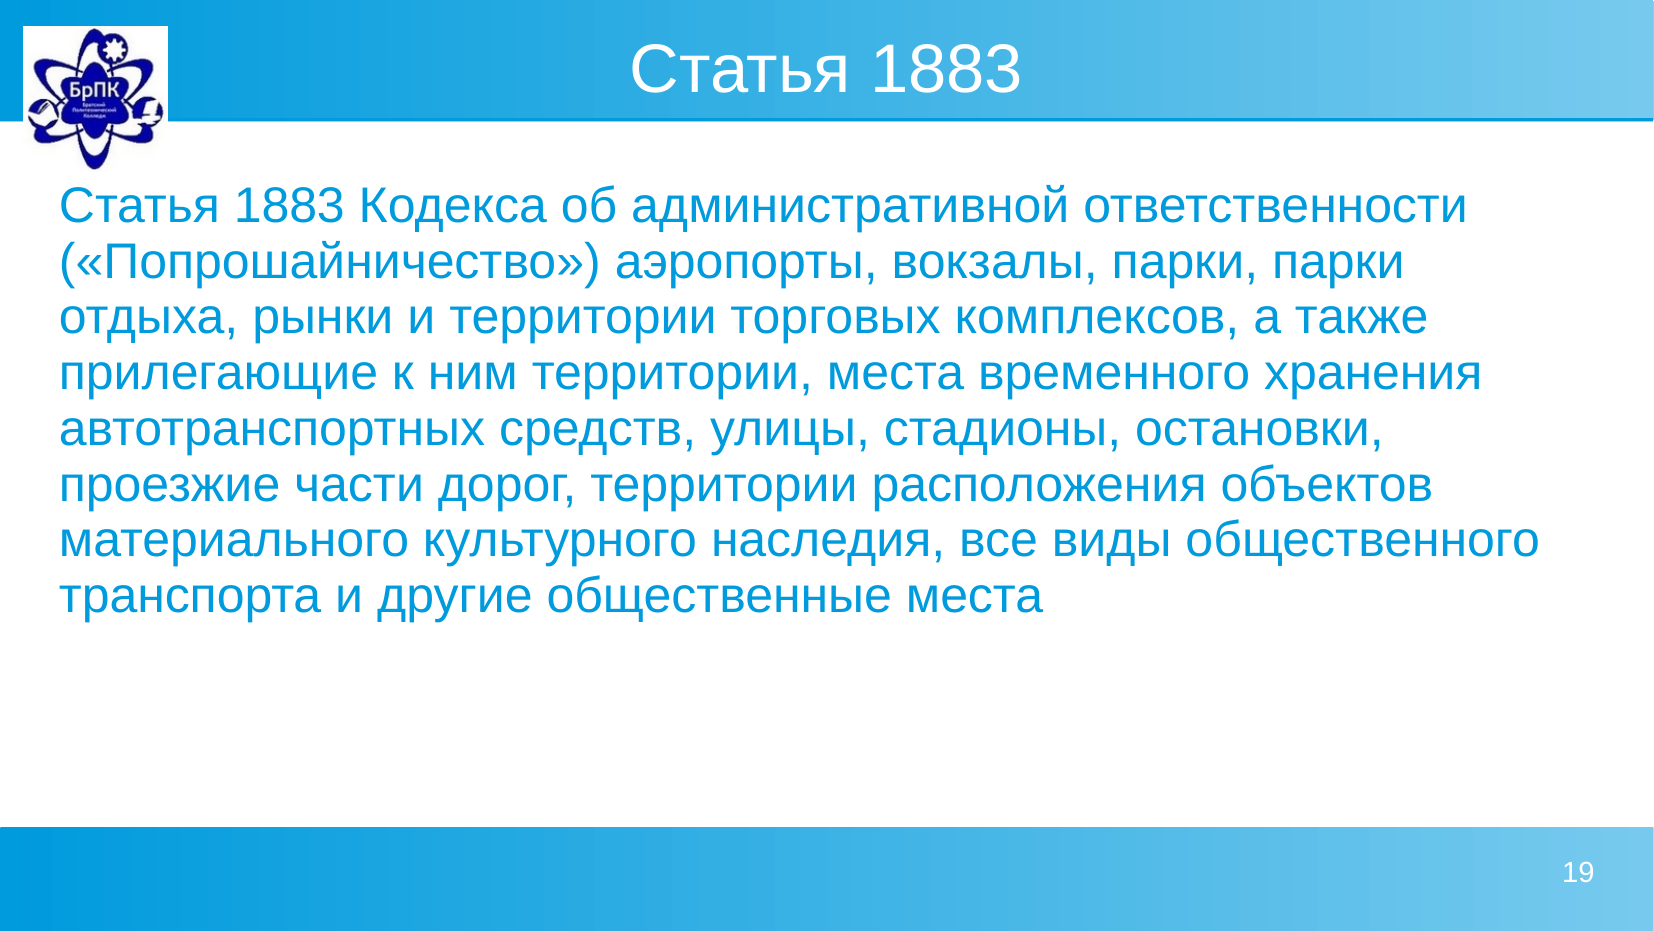

# Статья 1883
Статья 1883 Кодекса об административной ответственности («Попрошайничество») аэропорты, вокзалы, парки, парки отдыха, рынки и территории торговых комплексов, а также прилегающие к ним территории, места временного хранения автотранспортных средств, улицы, стадионы, остановки, проезжие части дорог, территории расположения объектов материального культурного наследия, все виды общественного транспорта и другие общественные места
19